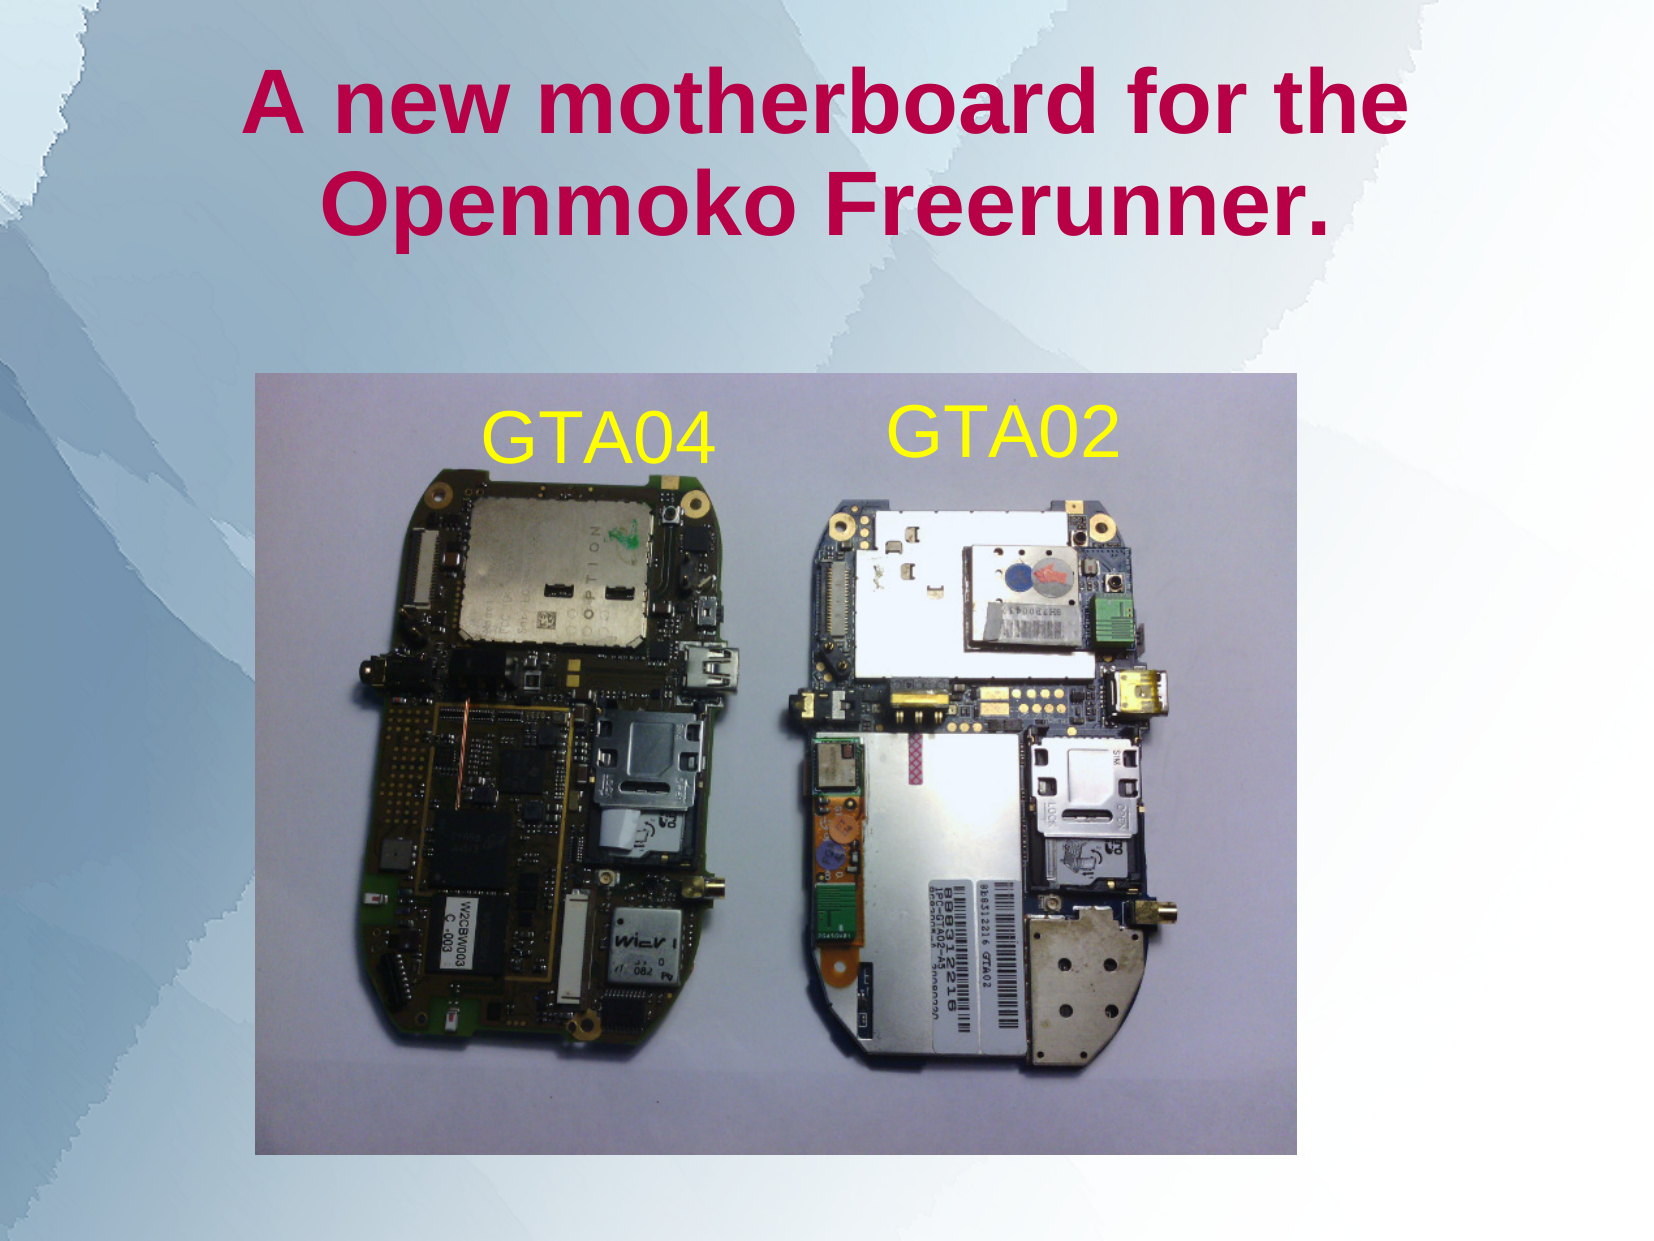

# A new motherboard for the Openmoko Freerunner.
GTA02
GTA04